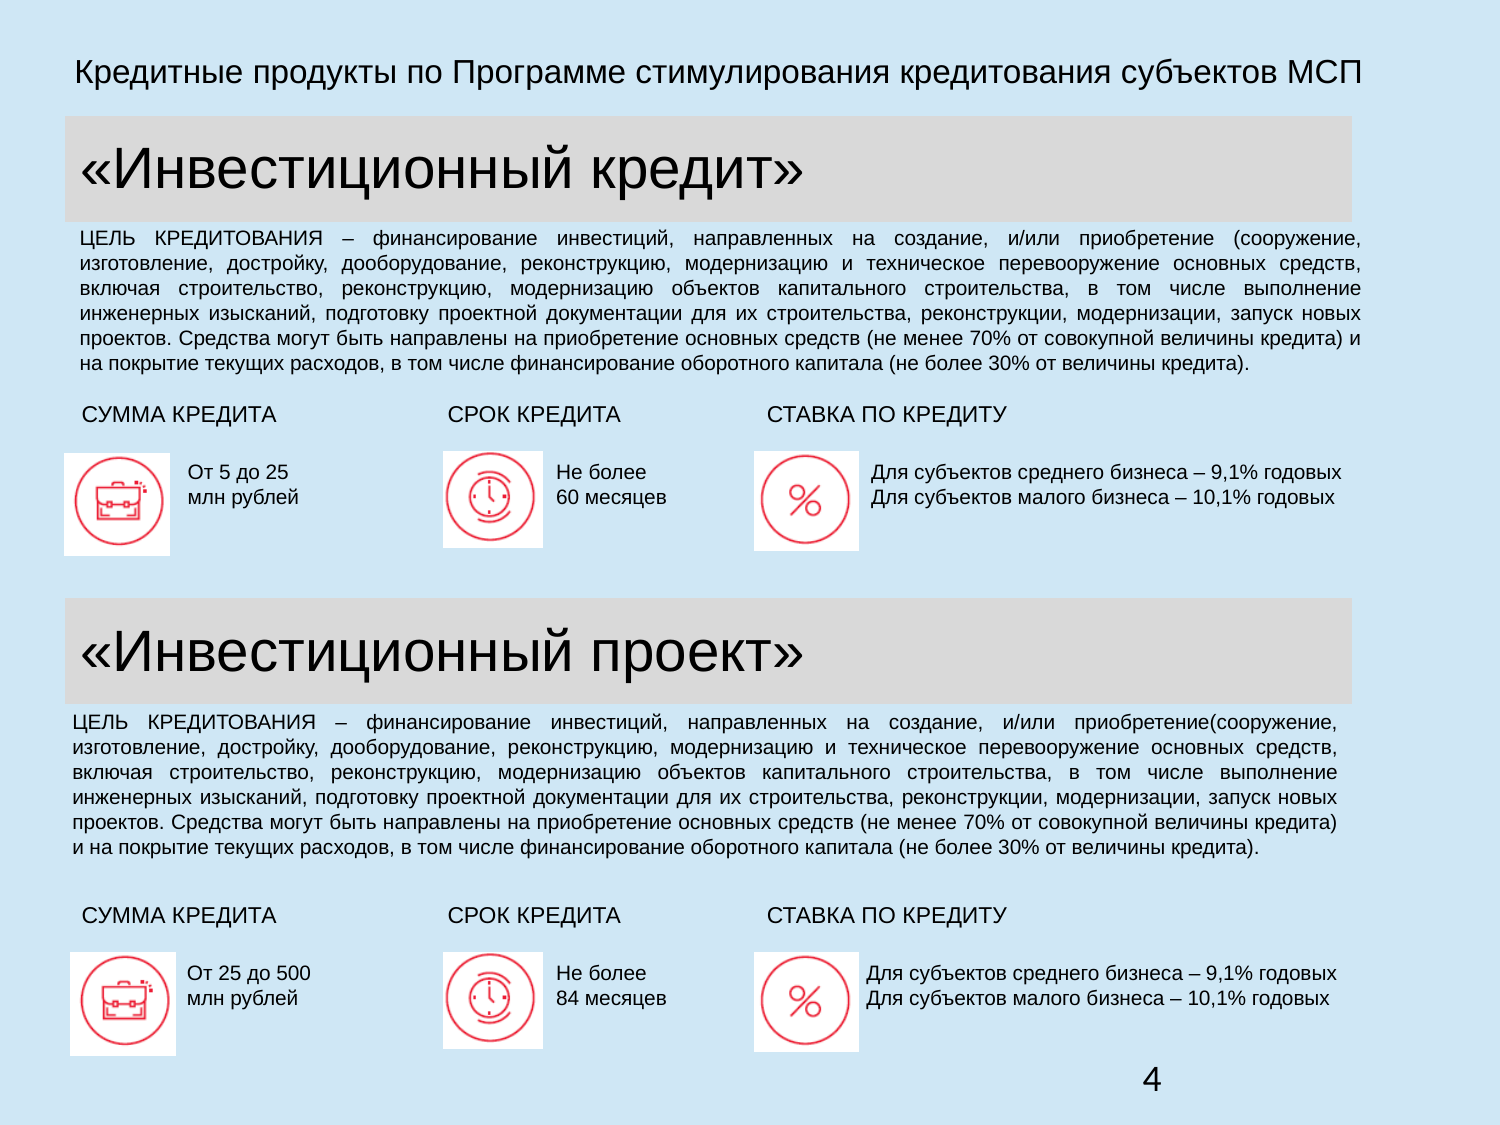

Кредитные продукты по Программе стимулирования кредитования субъектов МСП
| «Инвестиционный кредит» |
| --- |
ЦЕЛЬ КРЕДИТОВАНИЯ – финансирование инвестиций, направленных на создание, и/или приобретение (сооружение, изготовление, достройку, дооборудование, реконструкцию, модернизацию и техническое перевооружение основных средств, включая строительство, реконструкцию, модернизацию объектов капитального строительства, в том числе выполнение инженерных изысканий, подготовку проектной документации для их строительства, реконструкции, модернизации, запуск новых проектов. Средства могут быть направлены на приобретение основных средств (не менее 70% от совокупной величины кредита) и на покрытие текущих расходов, в том числе финансирование оборотного капитала (не более 30% от величины кредита).
СУММА КРЕДИТА
СРОК КРЕДИТА
СТАВКА ПО КРЕДИТУ
От 5 до 25
млн рублей
Не более
60 месяцев
Для субъектов среднего бизнеса – 9,1% годовых
Для субъектов малого бизнеса – 10,1% годовых
| «Инвестиционный проект» |
| --- |
ЦЕЛЬ КРЕДИТОВАНИЯ – финансирование инвестиций, направленных на создание, и/или приобретение(сооружение, изготовление, достройку, дооборудование, реконструкцию, модернизацию и техническое перевооружение основных средств, включая строительство, реконструкцию, модернизацию объектов капитального строительства, в том числе выполнение инженерных изысканий, подготовку проектной документации для их строительства, реконструкции, модернизации, запуск новых проектов. Средства могут быть направлены на приобретение основных средств (не менее 70% от совокупной величины кредита) и на покрытие текущих расходов, в том числе финансирование оборотного капитала (не более 30% от величины кредита).
СУММА КРЕДИТА
СРОК КРЕДИТА
СТАВКА ПО КРЕДИТУ
От 25 до 500
млн рублей
Не более
84 месяцев
Для субъектов среднего бизнеса – 9,1% годовых
Для субъектов малого бизнеса – 10,1% годовых